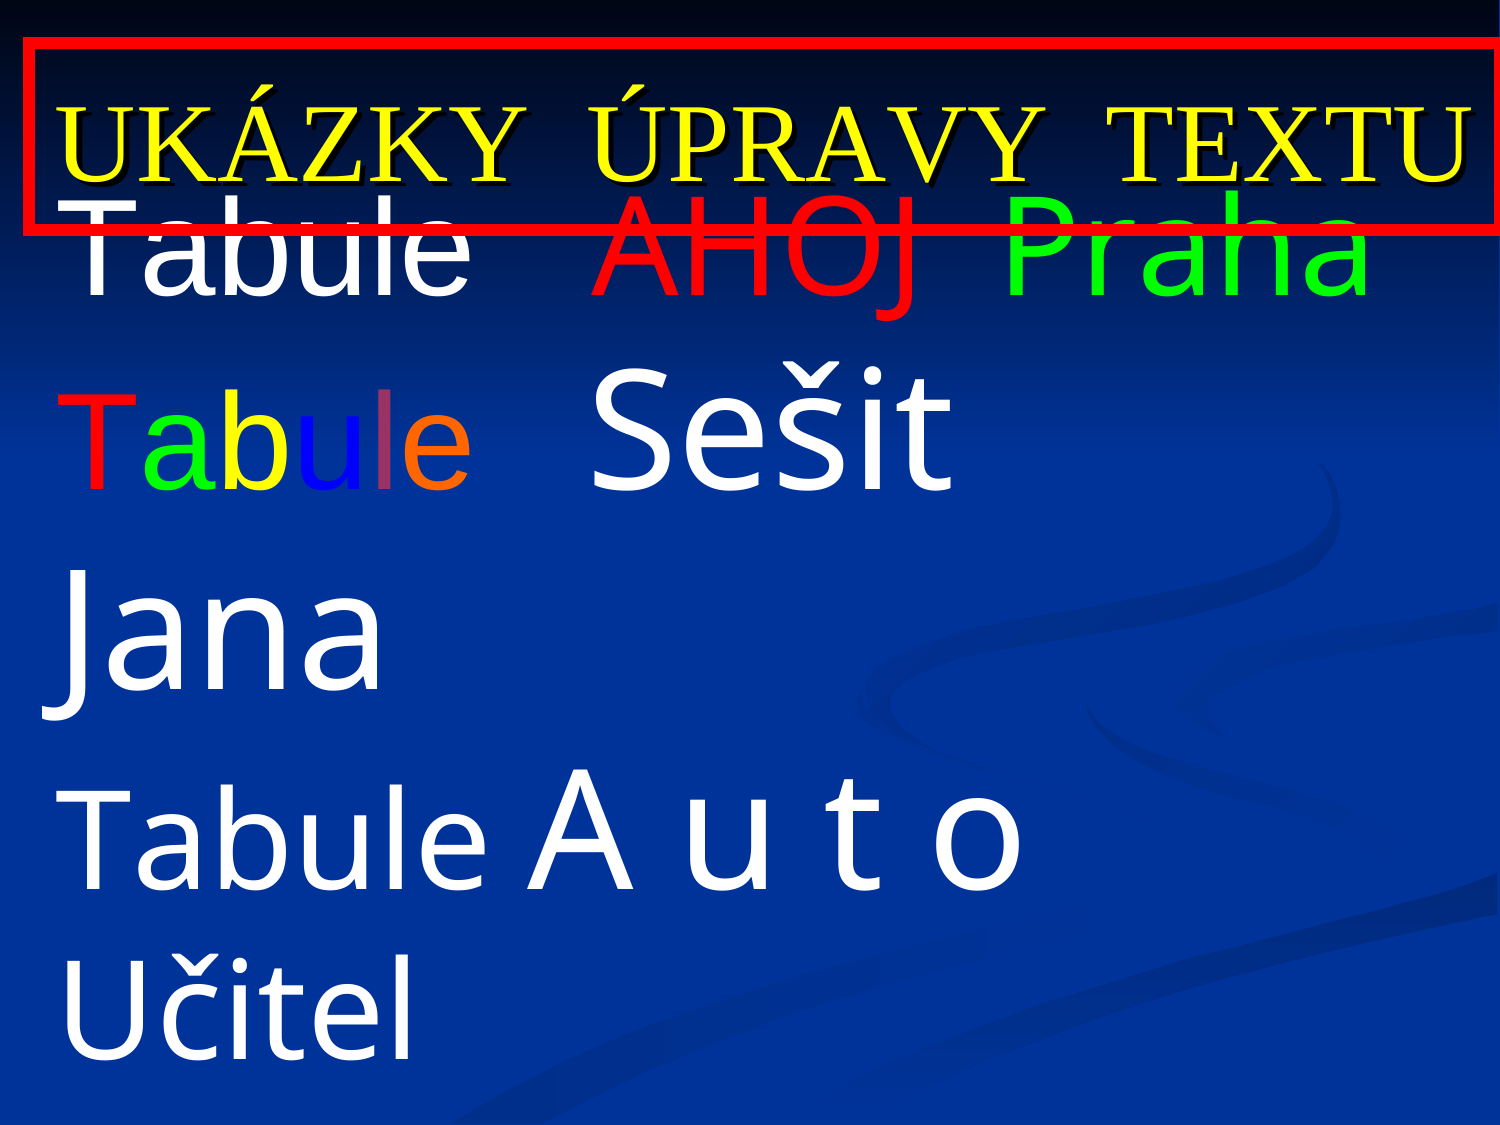

UKÁZKY ÚPRAVY TEXTU
Tabule AHOJ Praha
Tabule Sešit Jana
Tabule A u t o Učitel